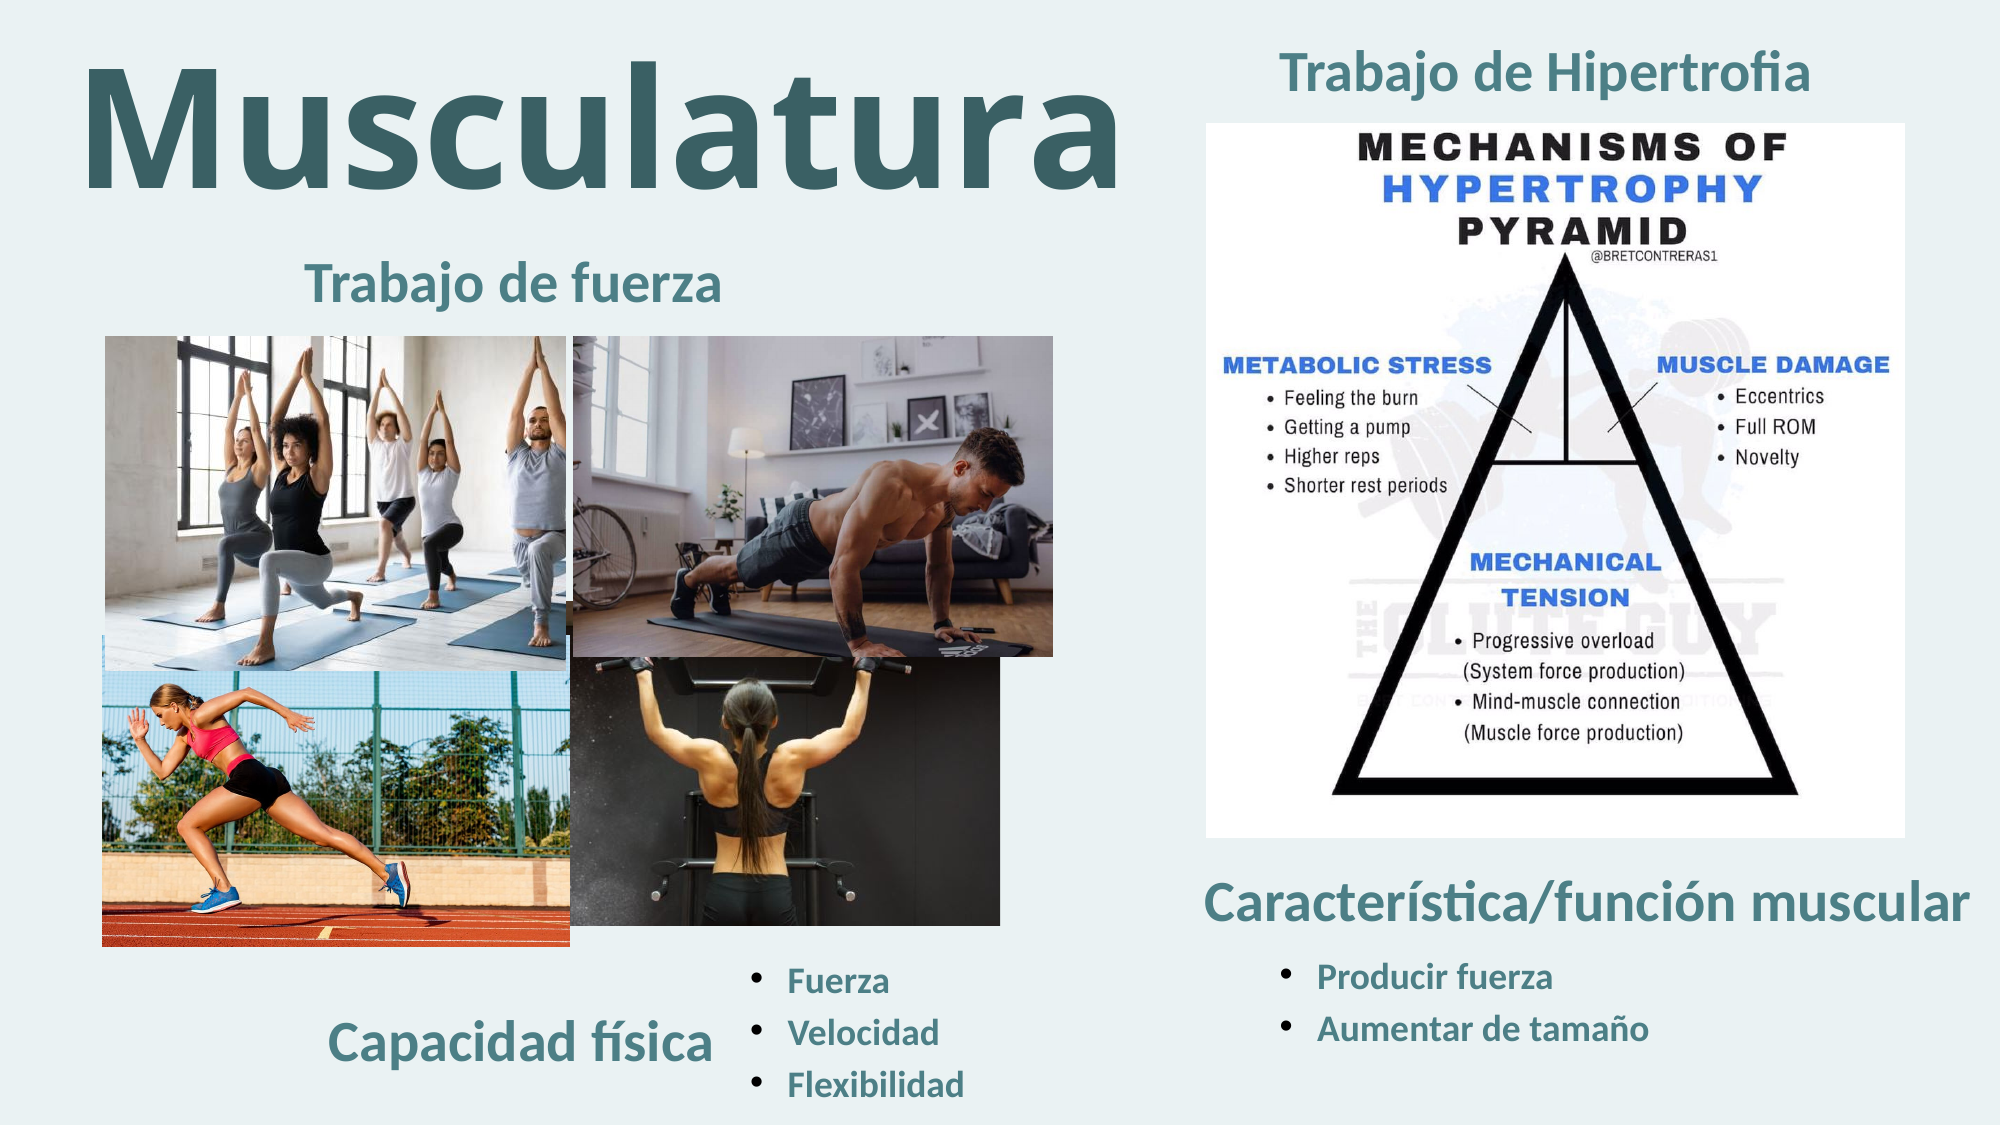

Musculatura
Trabajo de Hipertrofia
Trabajo de fuerza
Característica/función muscular
Producir fuerza
Aumentar de tamaño
Fuerza
Velocidad
Flexibilidad
Capacidad física